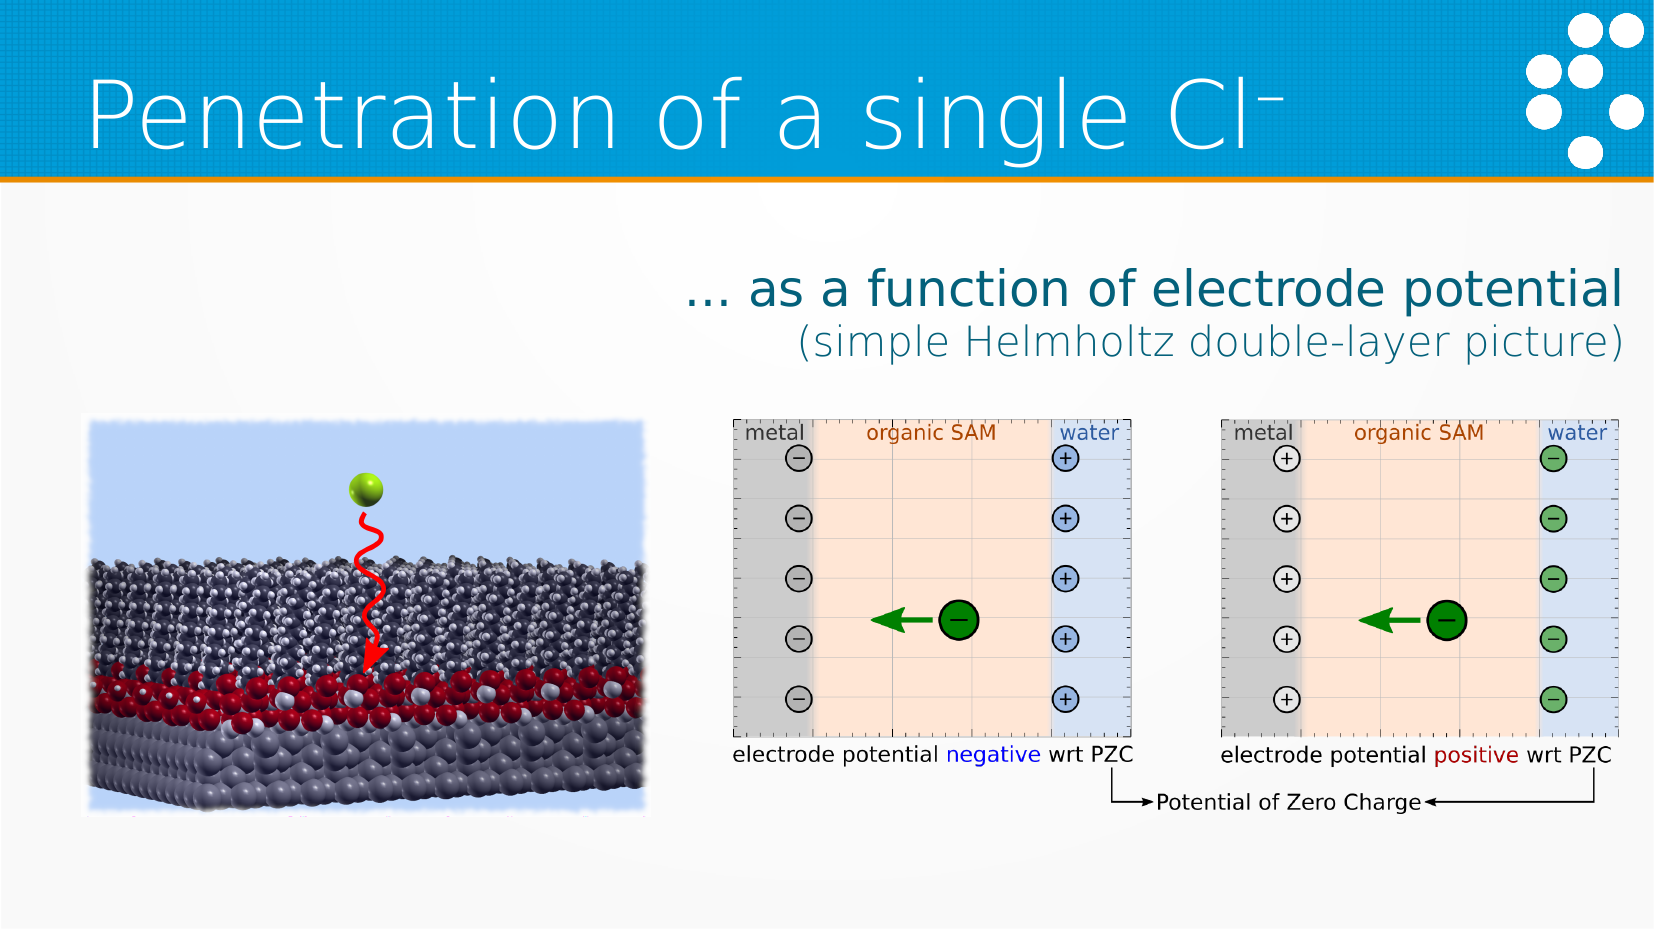

# Penetration of a single Cl−
... as a function of electrode potential
(simple Helmholtz double-layer picture)